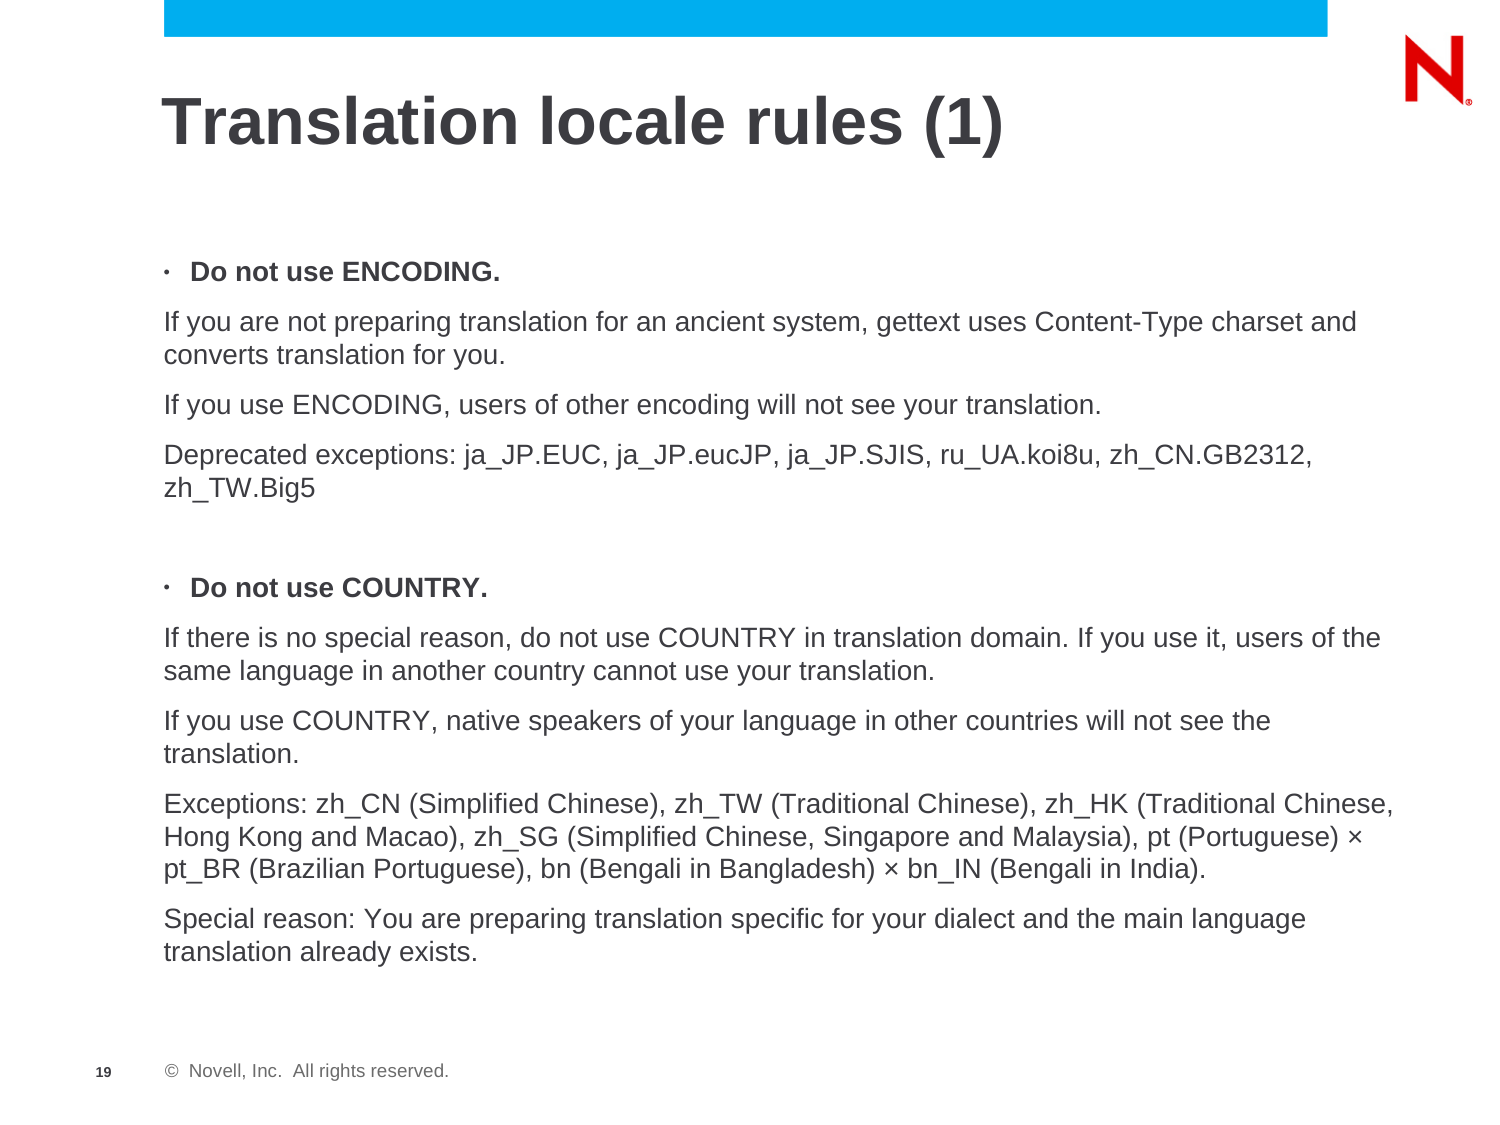

# Translation locale rules (1)
Do not use ENCODING.
If you are not preparing translation for an ancient system, gettext uses Content-Type charset and converts translation for you.
If you use ENCODING, users of other encoding will not see your translation.
Deprecated exceptions: ja_JP.EUC, ja_JP.eucJP, ja_JP.SJIS, ru_UA.koi8u, zh_CN.GB2312, zh_TW.Big5
Do not use COUNTRY.
If there is no special reason, do not use COUNTRY in translation domain. If you use it, users of the same language in another country cannot use your translation.
If you use COUNTRY, native speakers of your language in other countries will not see the translation.
Exceptions: zh_CN (Simplified Chinese), zh_TW (Traditional Chinese), zh_HK (Traditional Chinese, Hong Kong and Macao), zh_SG (Simplified Chinese, Singapore and Malaysia), pt (Portuguese) × pt_BR (Brazilian Portuguese), bn (Bengali in Bangladesh) × bn_IN (Bengali in India).
Special reason: You are preparing translation specific for your dialect and the main language translation already exists.